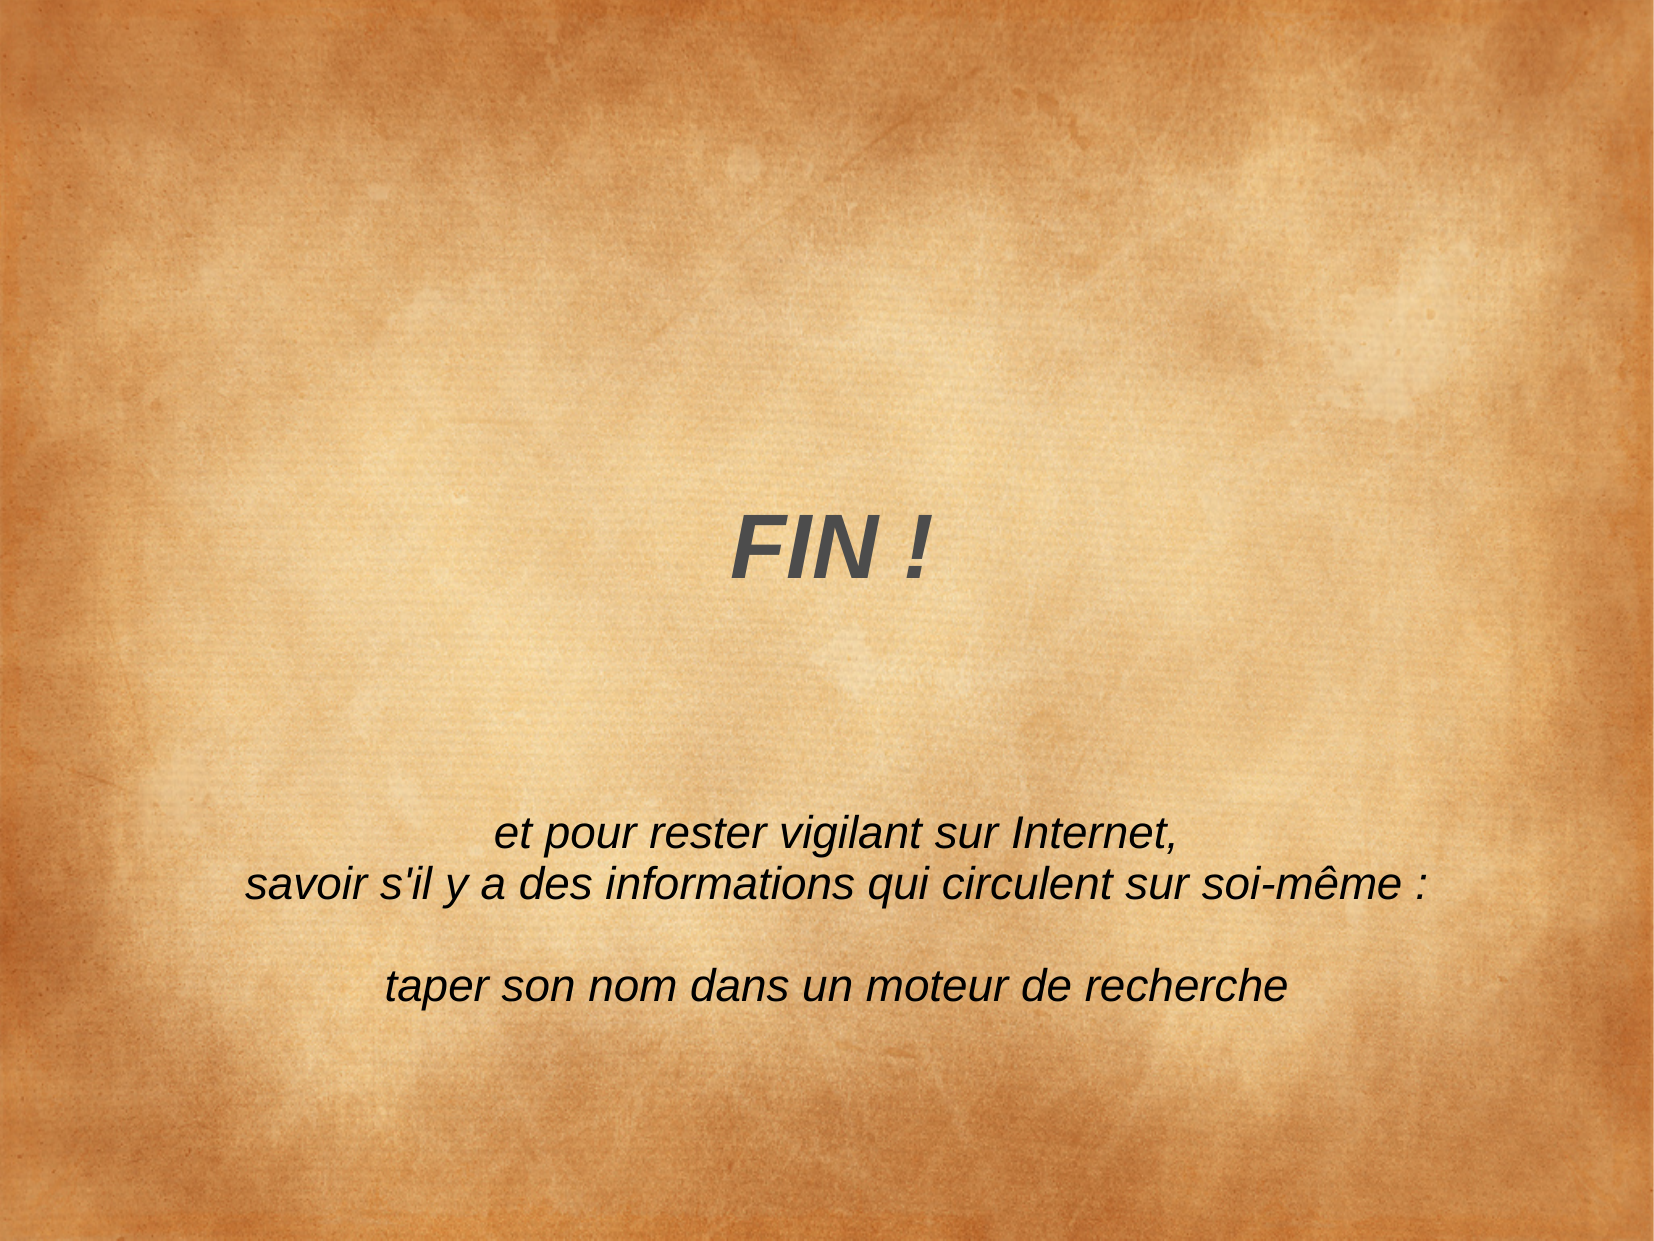

et pour rester vigilant sur Internet,
savoir s'il y a des informations qui circulent sur soi-même :
taper son nom dans un moteur de recherche
# FIN !